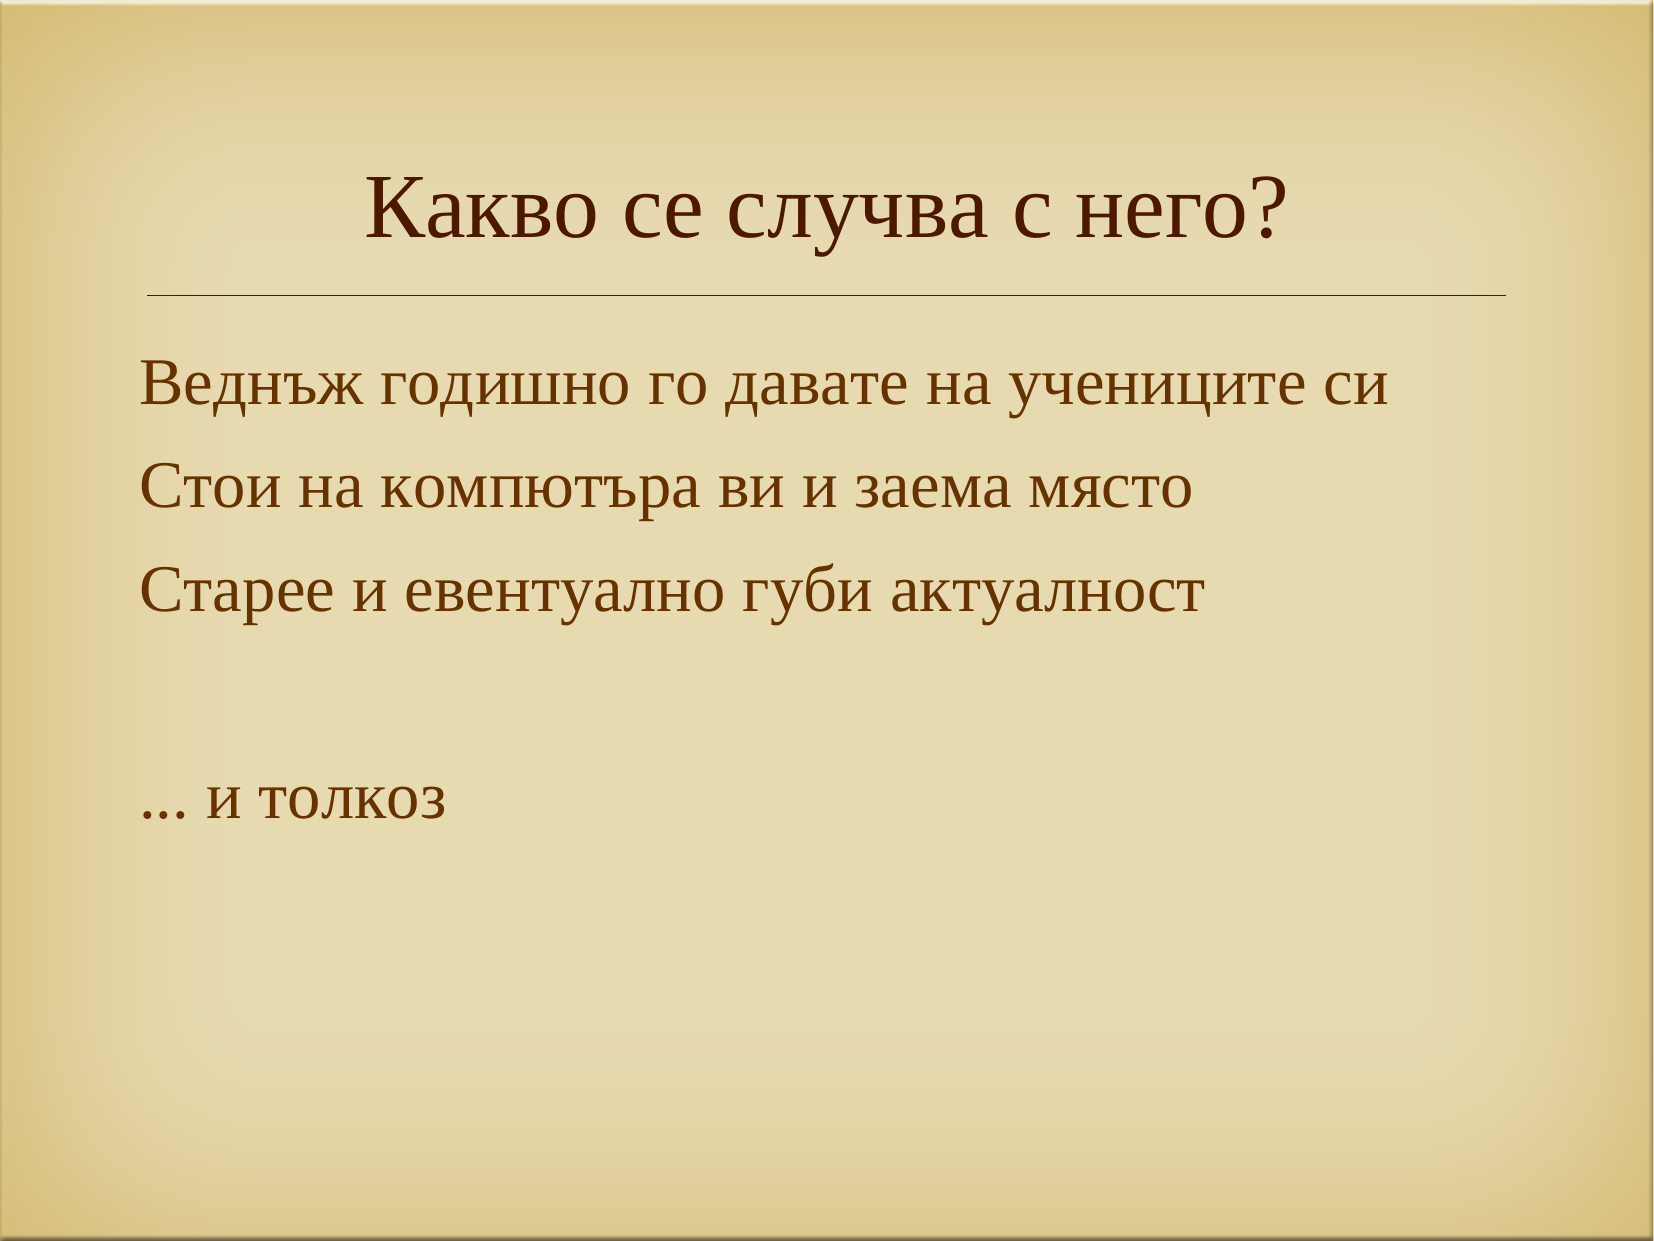

# Какво се случва с него?
Веднъж годишно го давате на учениците си
Стои на компютъра ви и заема място
Старее и евентуално губи актуалност
... и толкоз